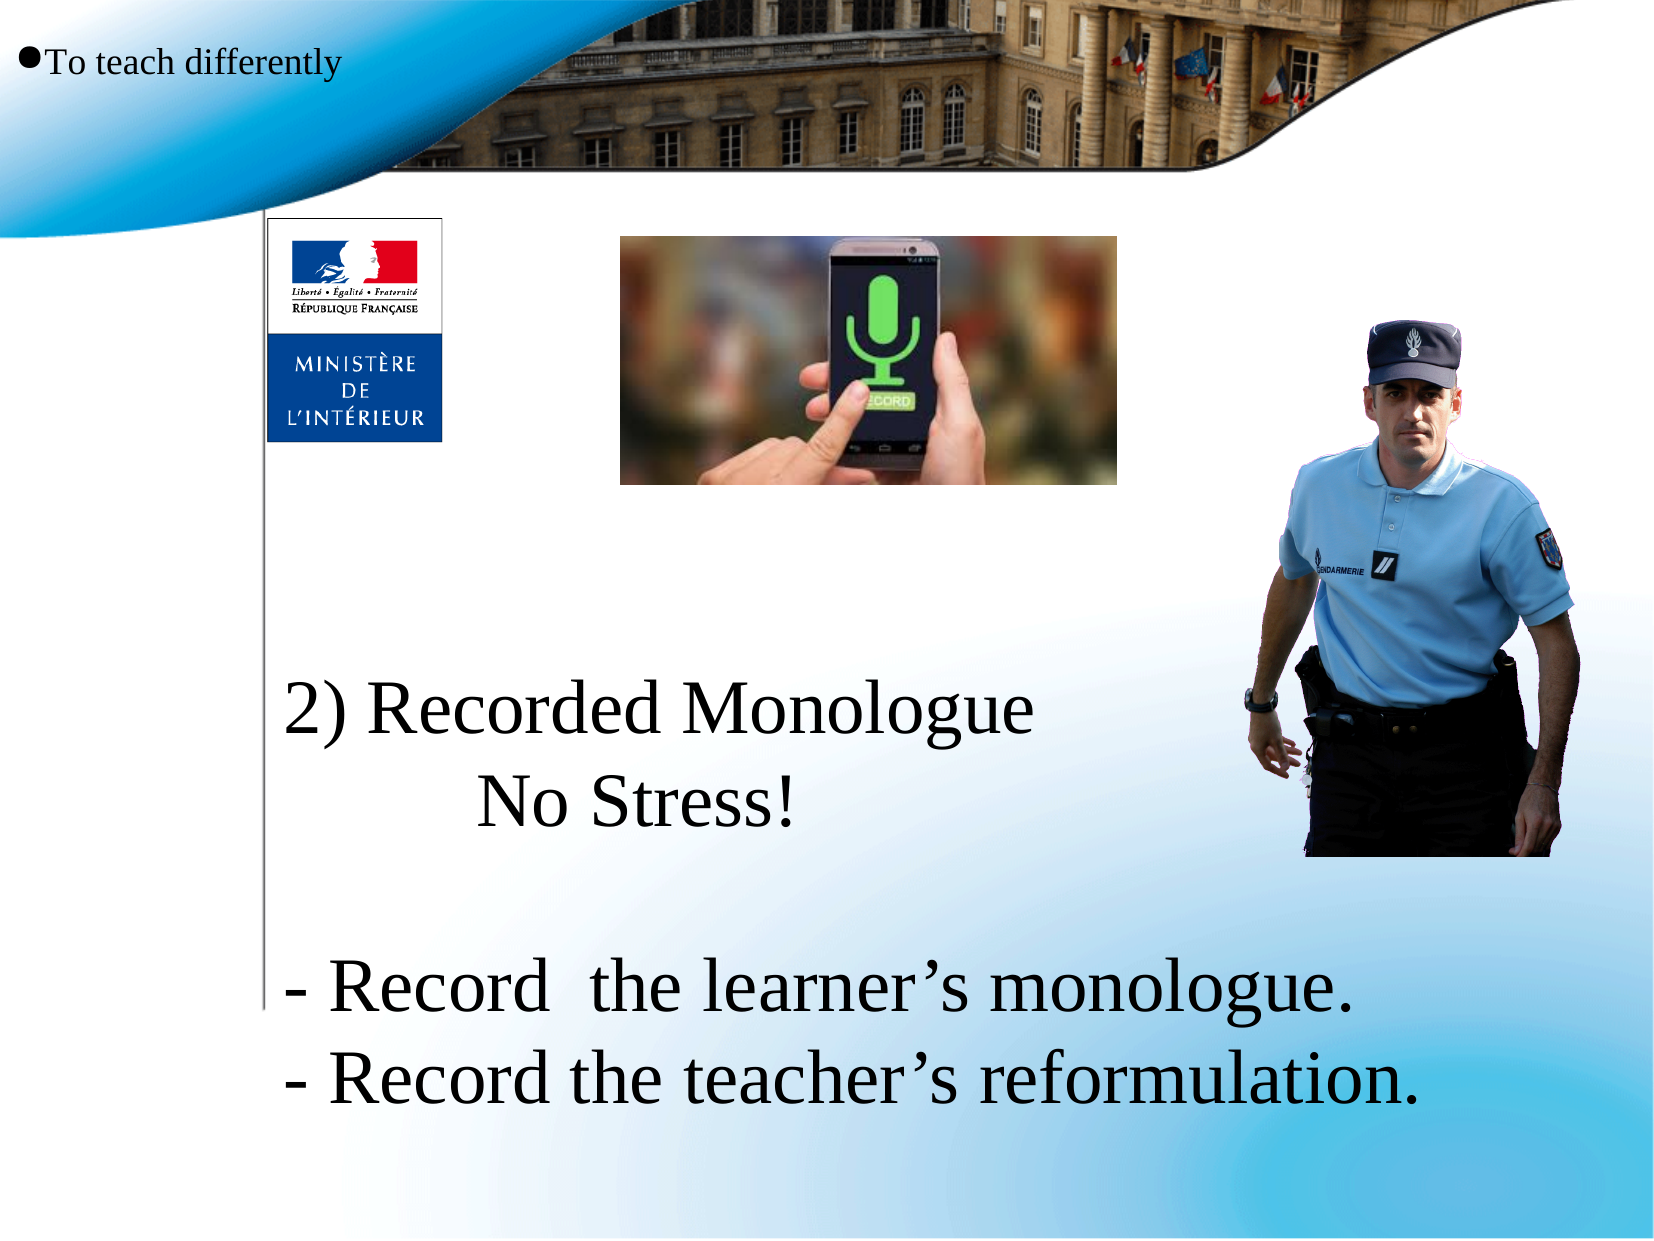

To teach differently
2) Recorded Monologue
 No Stress!
- Record the learner’s monologue.
- Record the teacher’s reformulation.